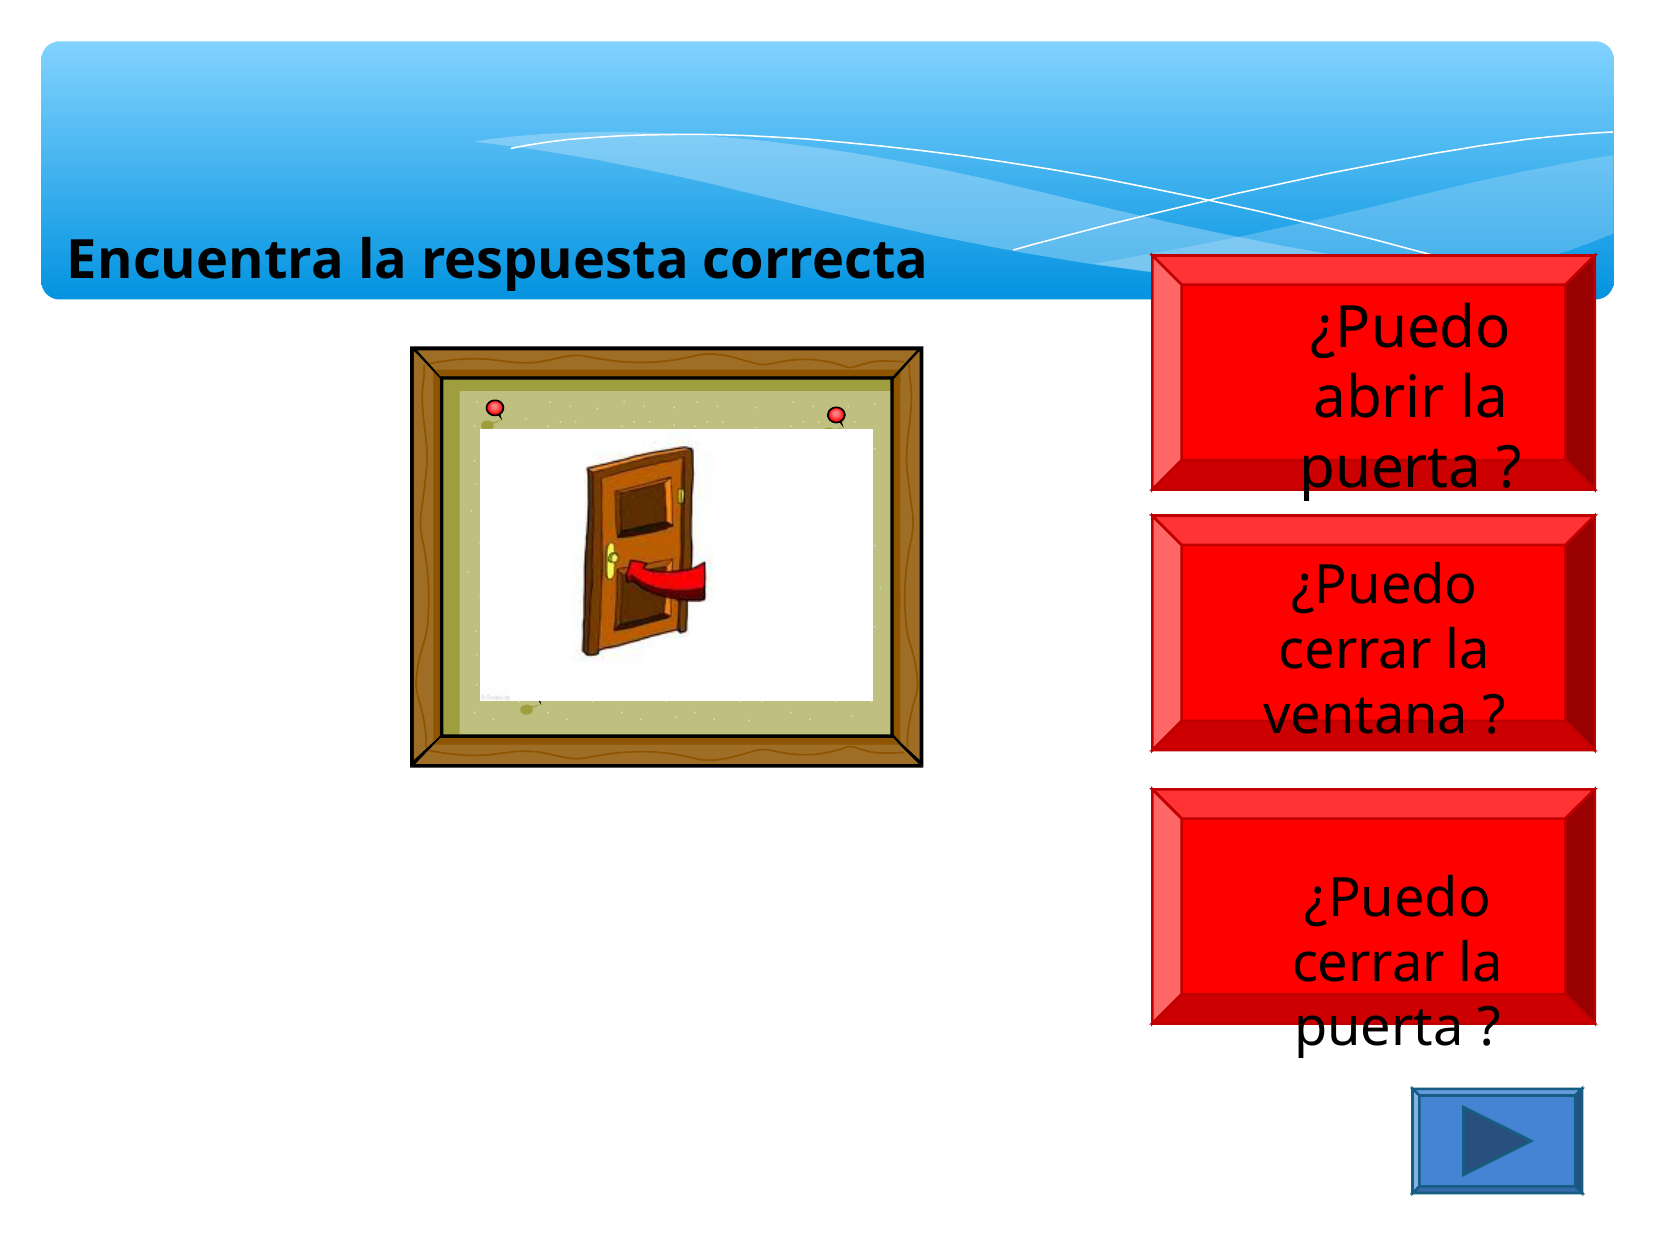

Encuentra la respuesta correcta
¿Puedo abrir la puerta ?
¿Puedo cerrar la ventana ?
¿Puedo cerrar la puerta ?